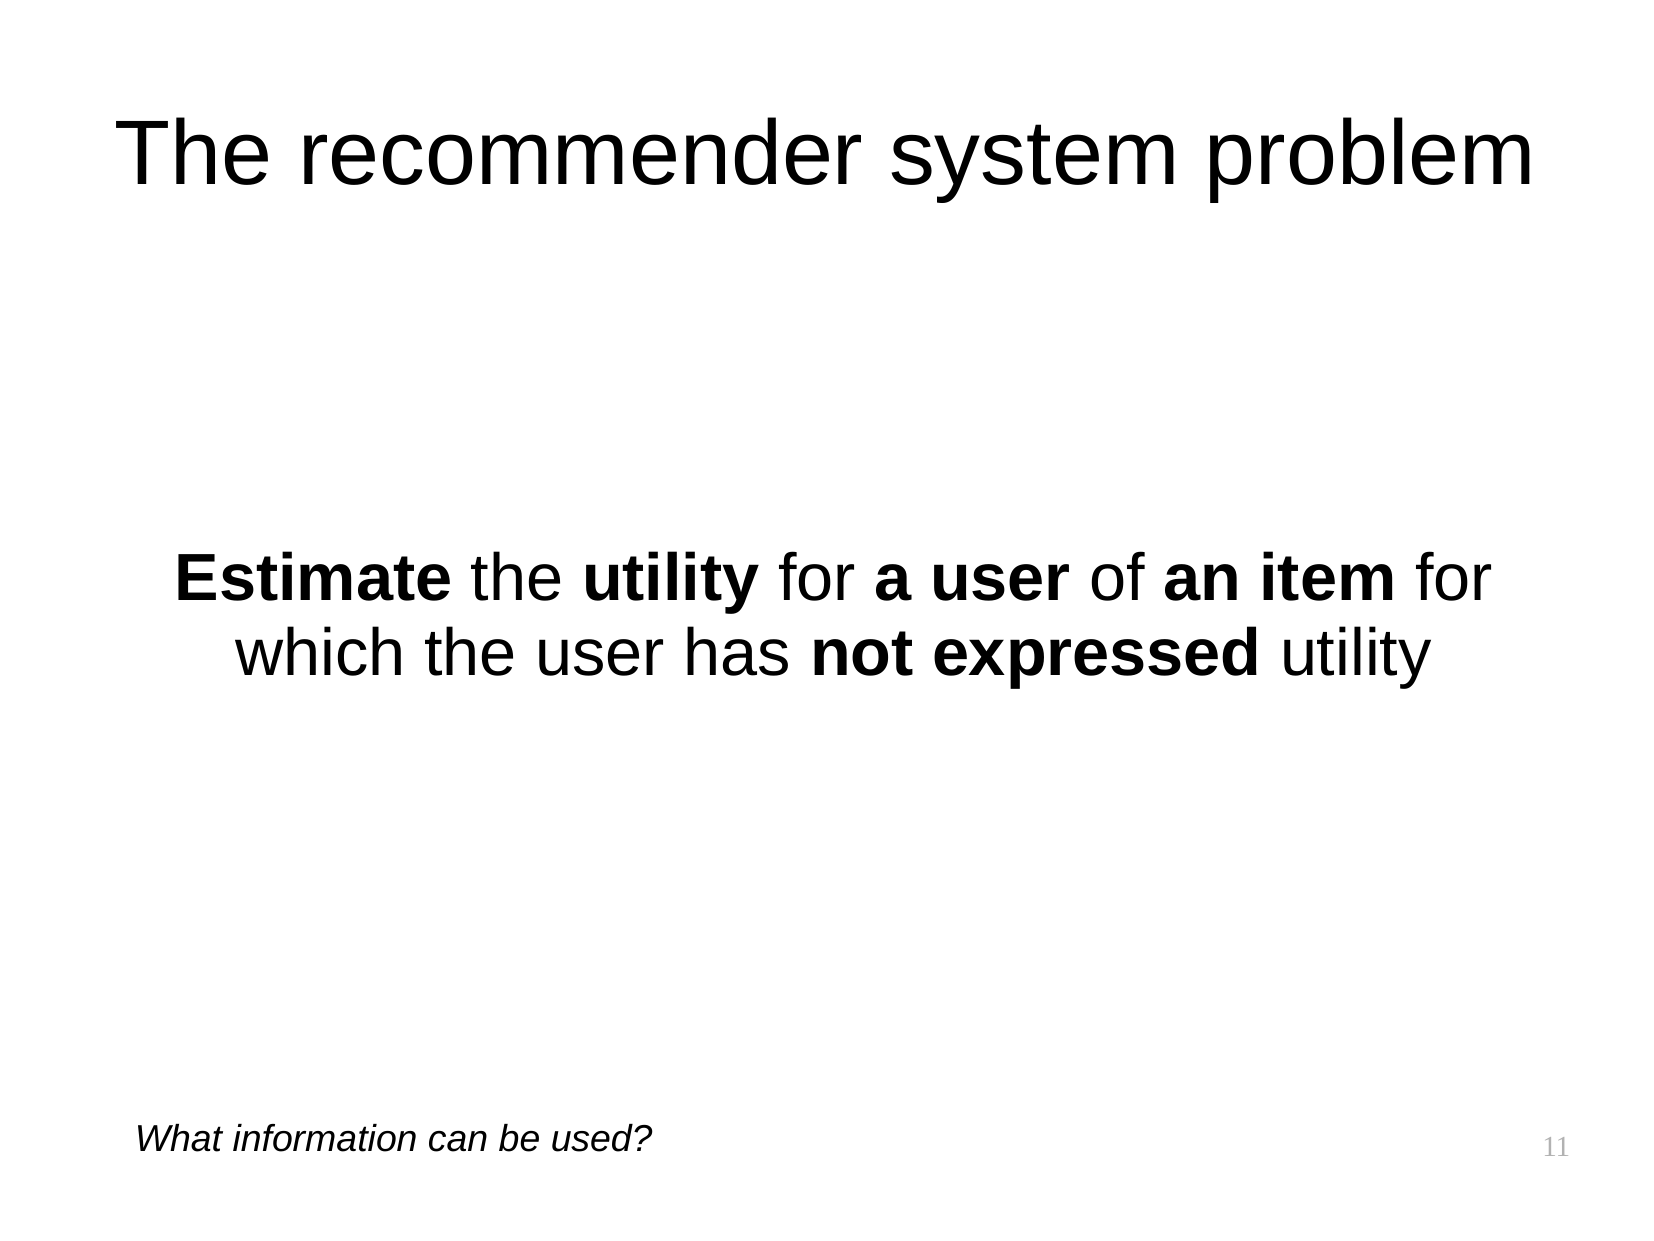

# The recommender system problem
Estimate the utility for a user of an item for which the user has not expressed utility
What information can be used?
11